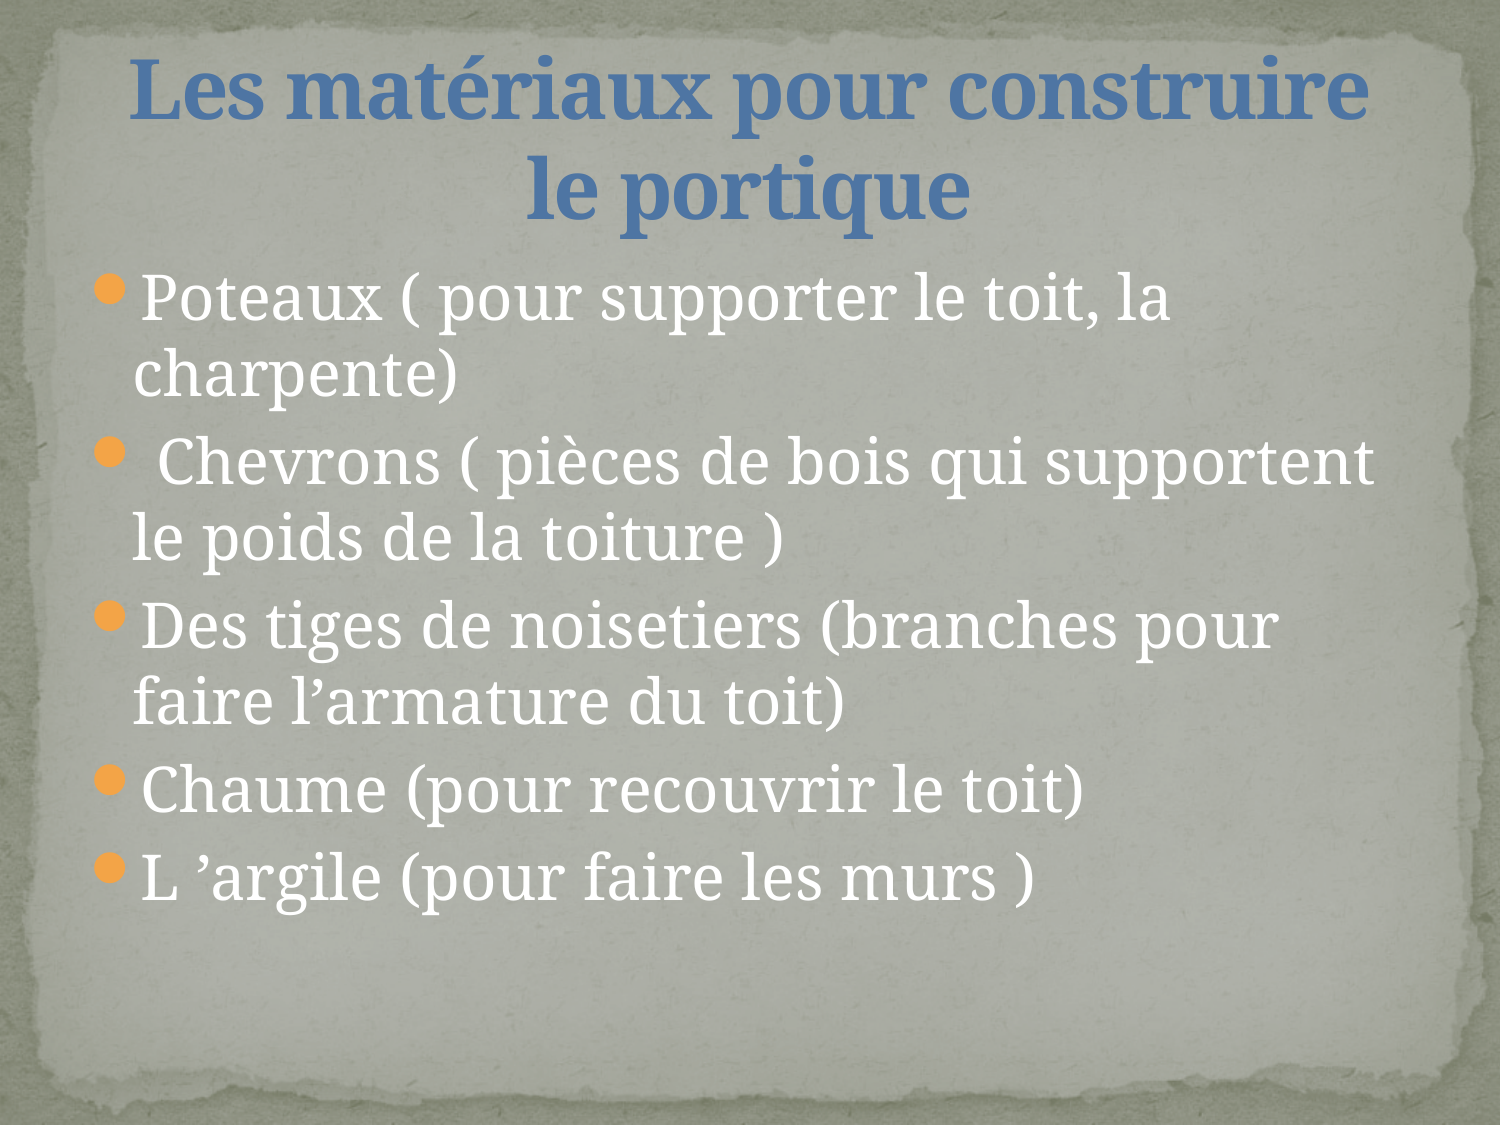

Les matériaux pour construire le portique
# Poteaux ( pour supporter le toit, la charpente)
 Chevrons ( pièces de bois qui supportent le poids de la toiture )
Des tiges de noisetiers (branches pour faire l’armature du toit)
Chaume (pour recouvrir le toit)
L ’argile (pour faire les murs )